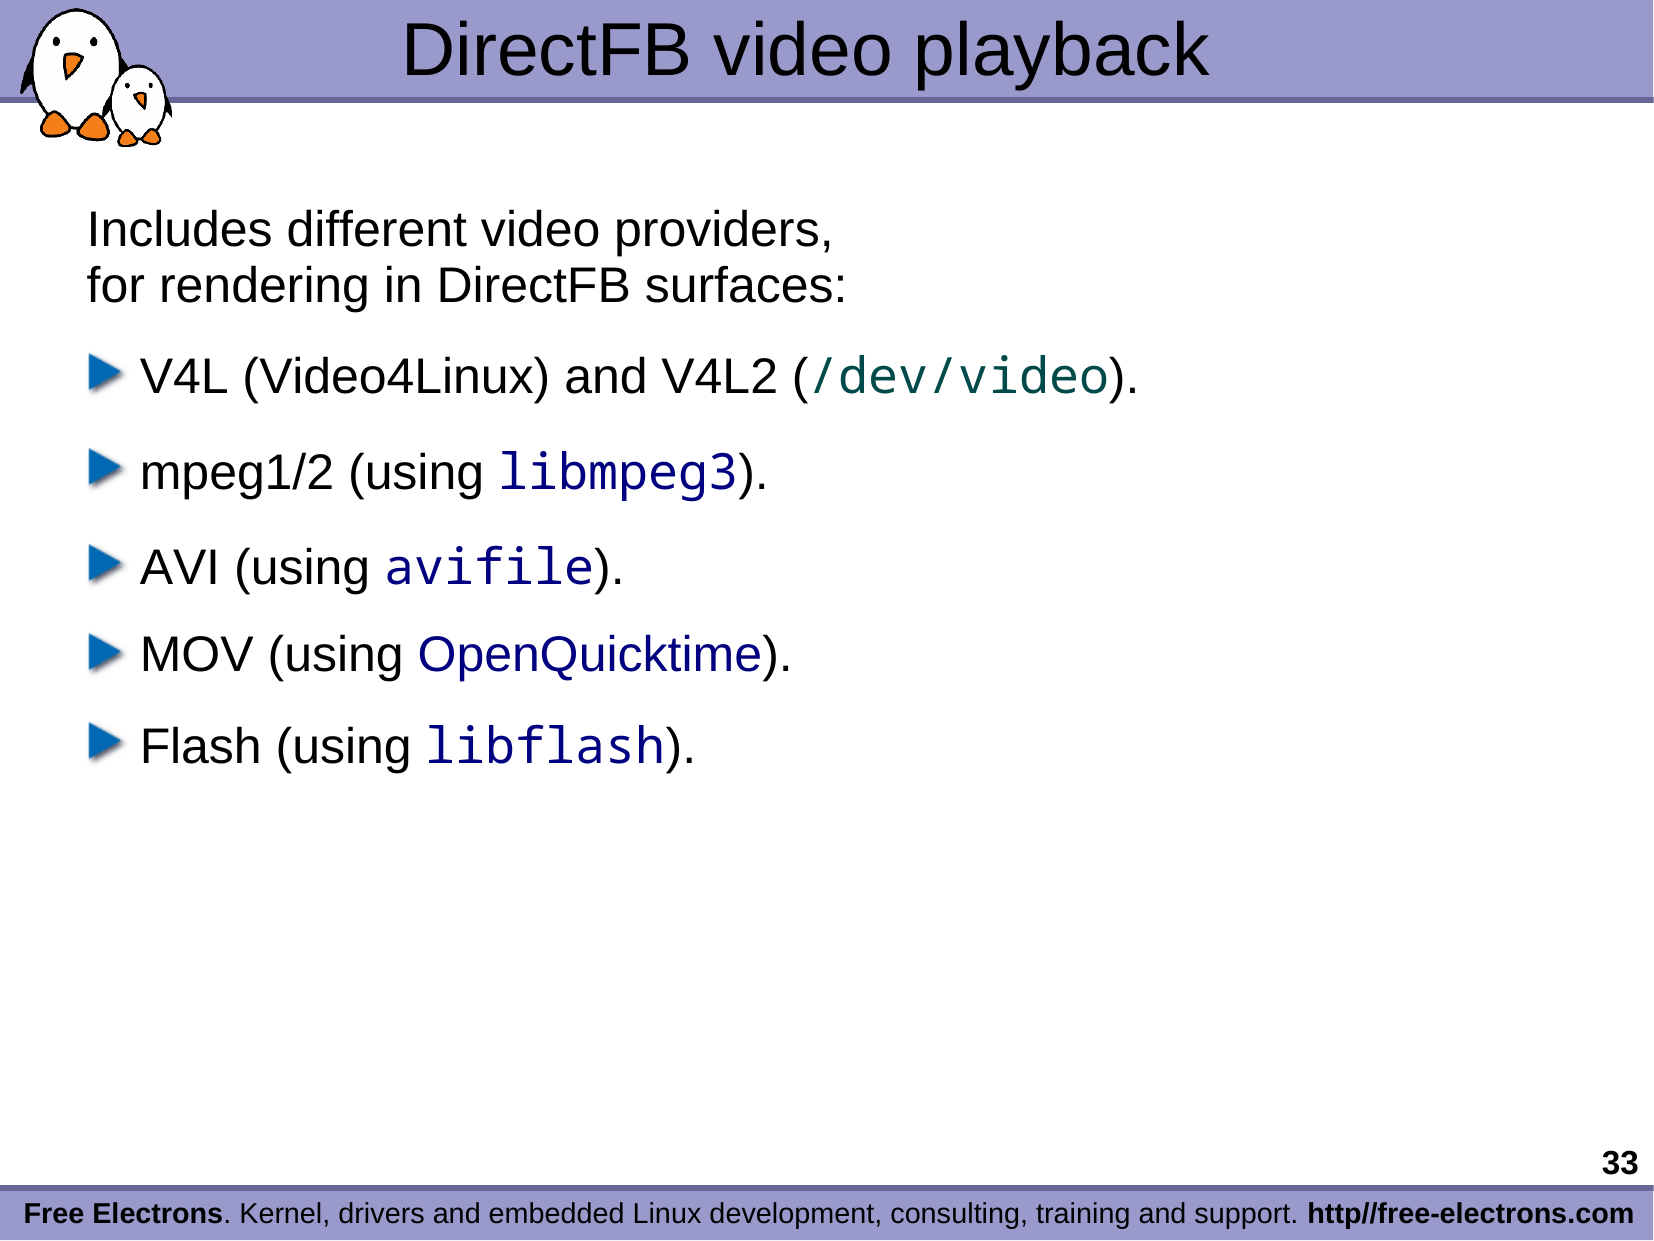

# DirectFB video playback
Includes different video providers,
for rendering in DirectFB surfaces:
V4L (Video4Linux) and V4L2 (/dev/video).
mpeg1/2 (using libmpeg3).
AVI (using avifile).
MOV (using OpenQuicktime).
Flash (using libflash).